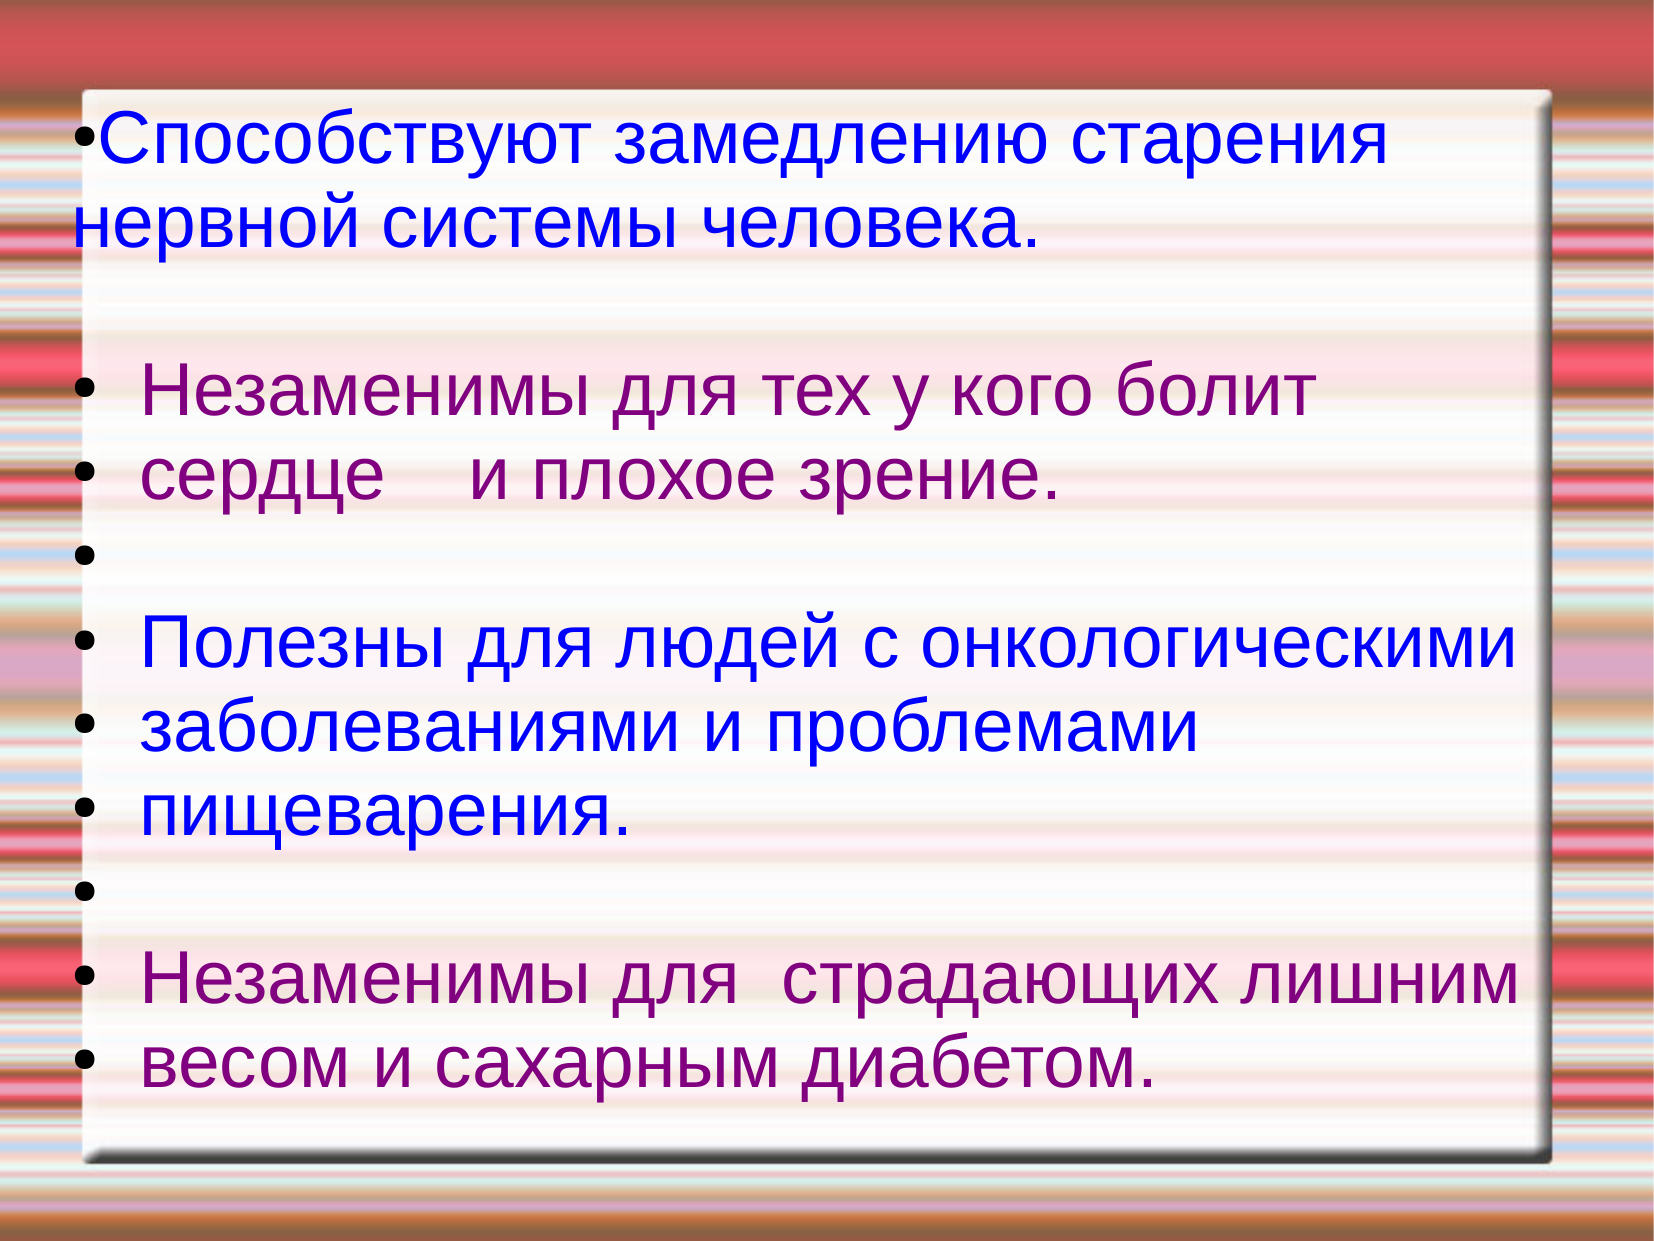

Способствуют замедлению старения нервной системы человека.
 Незаменимы для тех у кого болит
 сердце и плохое зрение.
 Полезны для людей с онкологическими
 заболеваниями и проблемами
 пищеварения.
 Незаменимы для страдающих лишним
 весом и сахарным диабетом.